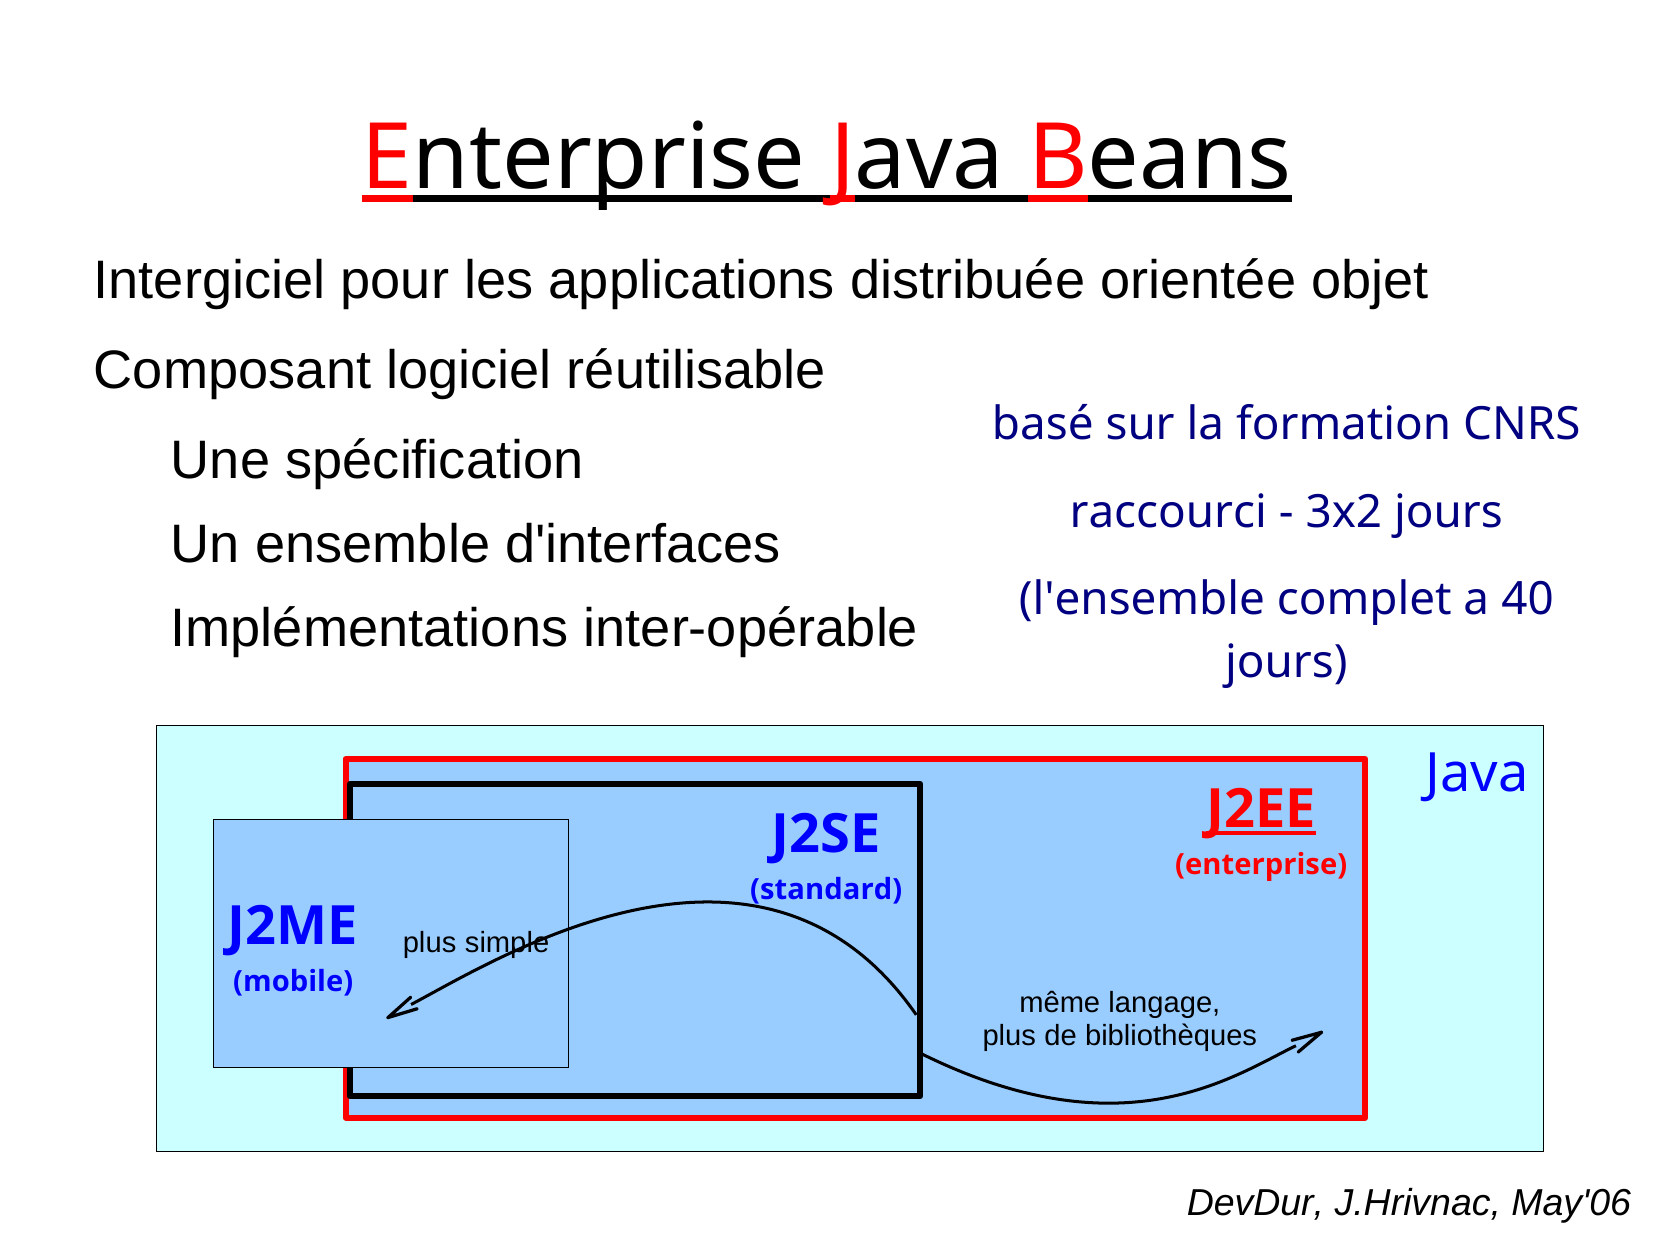

# Enterprise Java Beans
Intergiciel pour les applications distribuée orientée objet
Composant logiciel réutilisable
Une spécification
Un ensemble d'interfaces
Implémentations inter-opérable
basé sur la formation CNRS
raccourci - 3x2 jours
(l'ensemble complet a 40 jours)
Java
J2EE
(enterprise)
J2SE
(standard)
J2ME
(mobile)
plus simple
même langage,
plus de bibliothèques
DevDur, J.Hrivnac, May'06